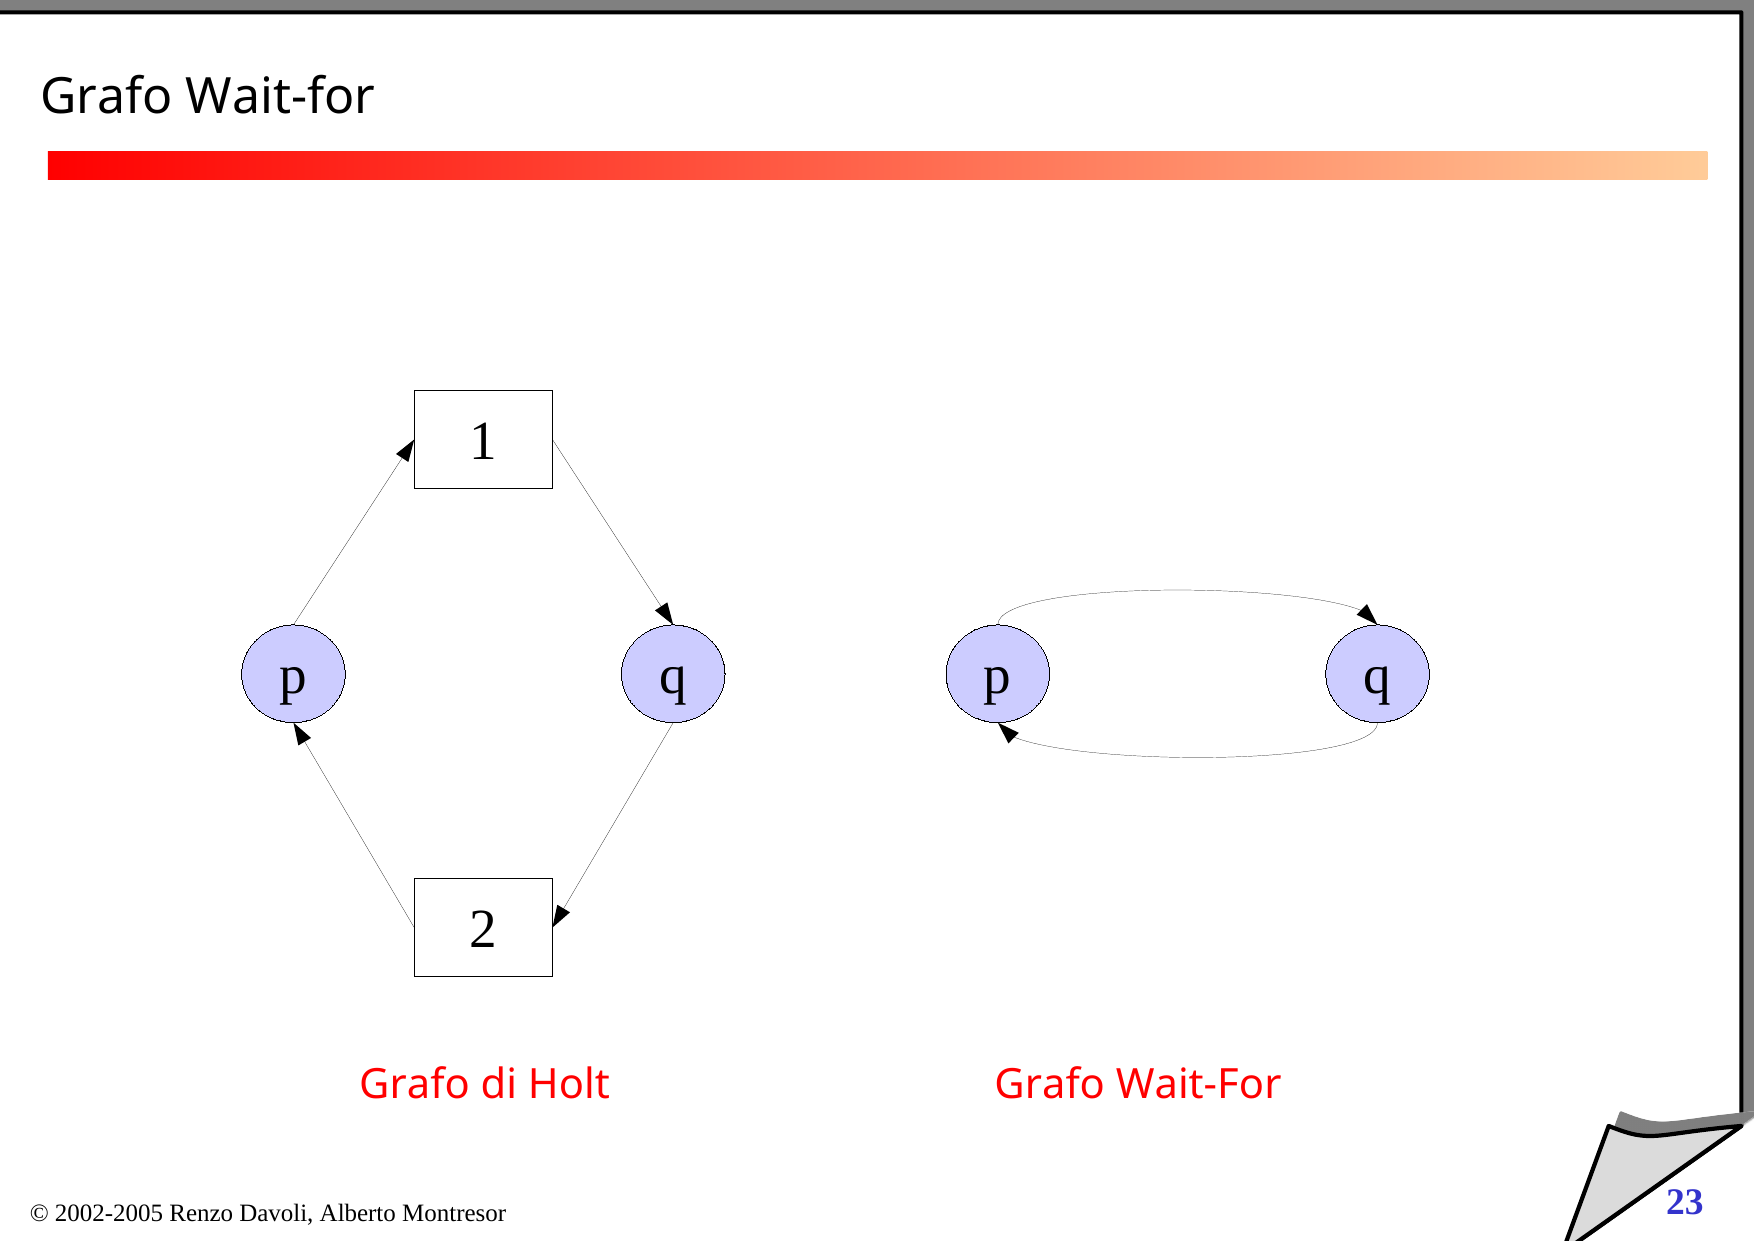

# Grafo Wait-for
1
p
q
p
q
2
Grafo di Holt
Grafo Wait-For